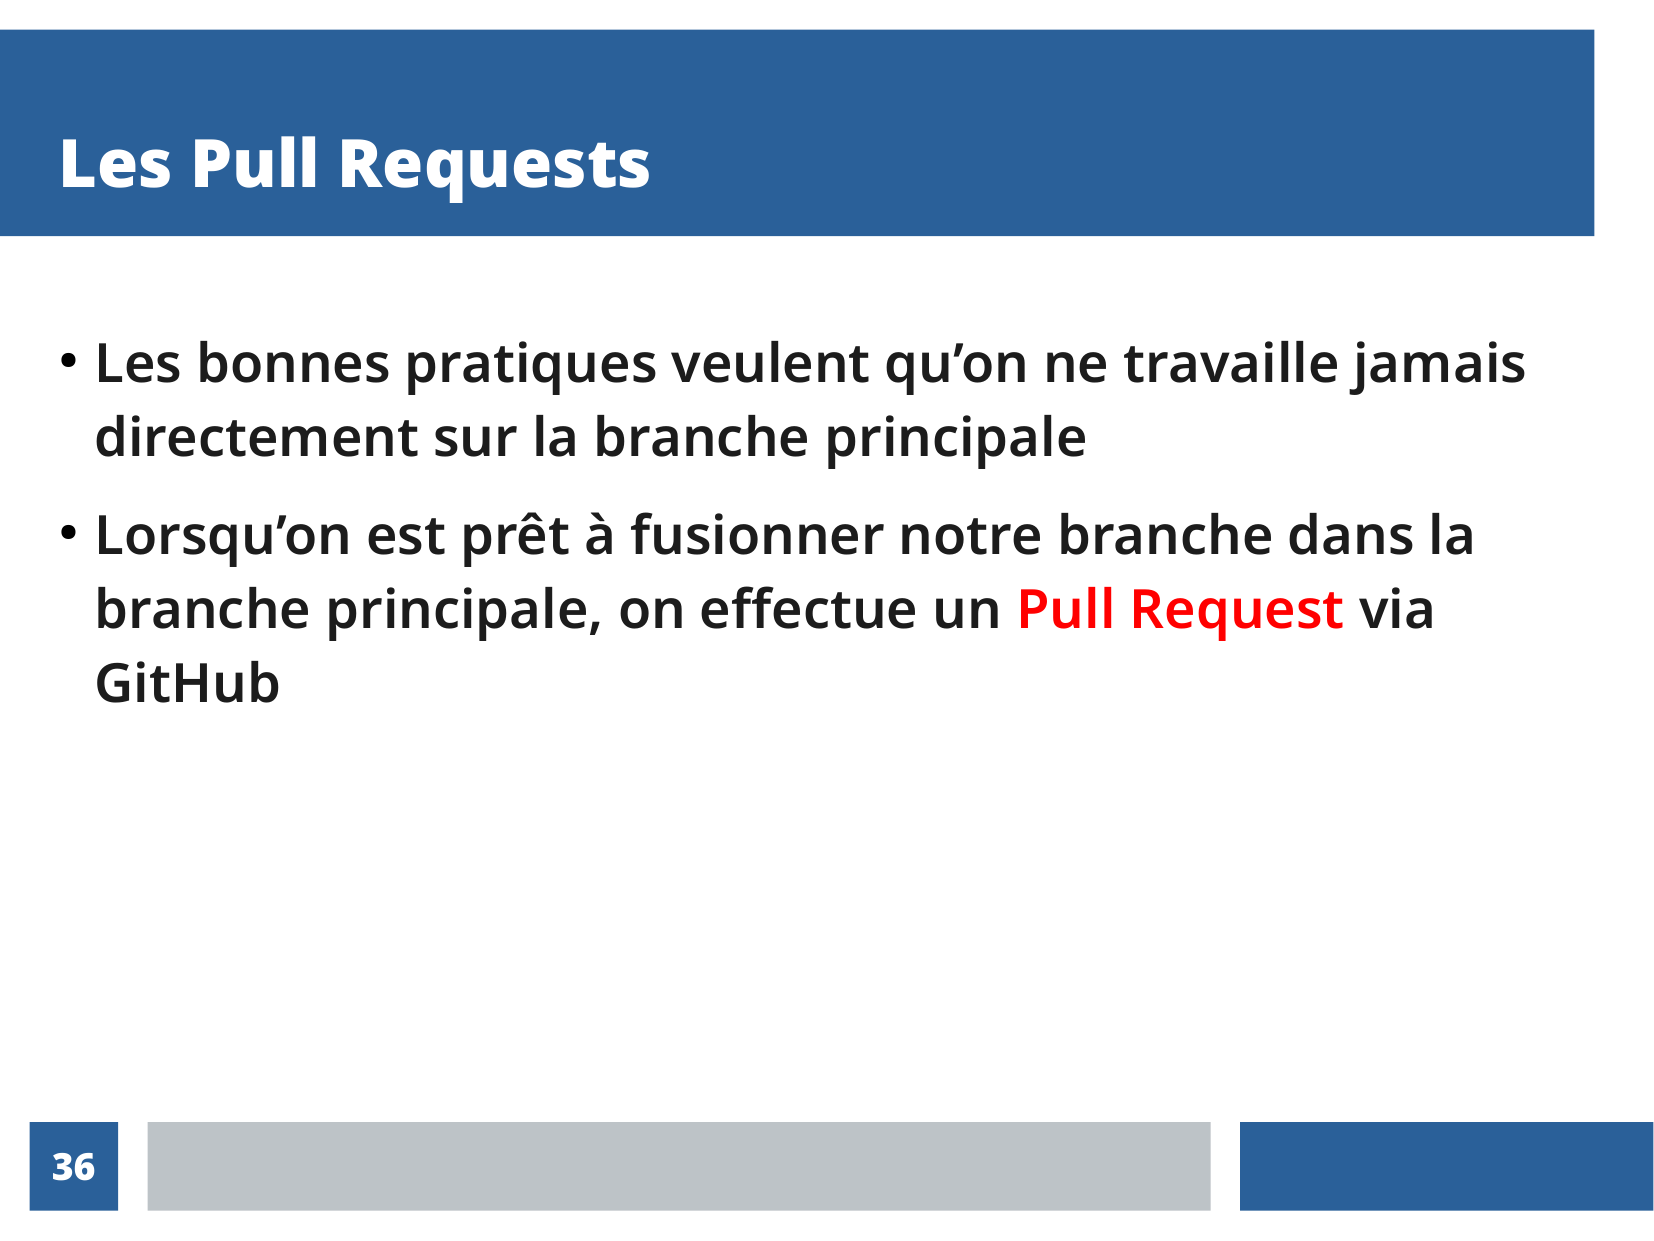

# Les Pull Requests
Les bonnes pratiques veulent qu’on ne travaille jamais directement sur la branche principale
Lorsqu’on est prêt à fusionner notre branche dans la branche principale, on effectue un Pull Request via GitHub
36